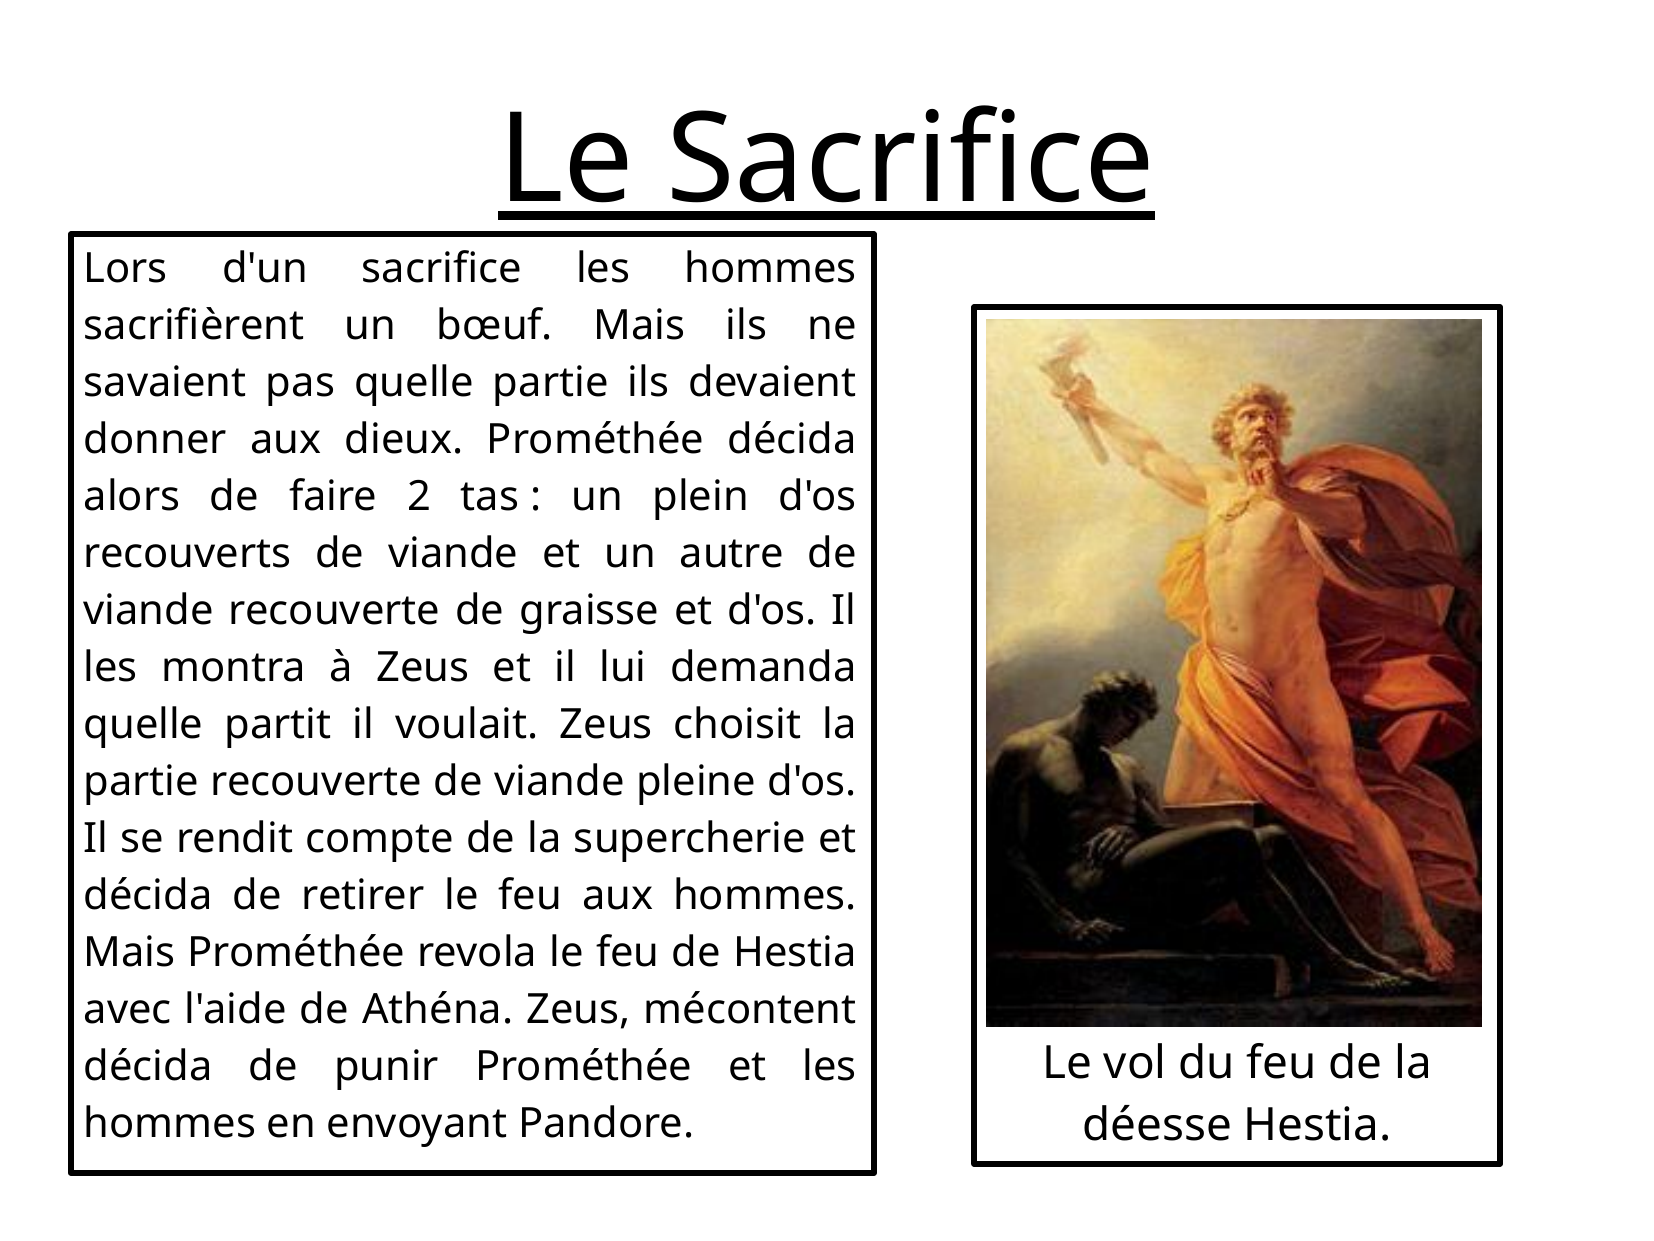

# Le Sacrifice
Lors d'un sacrifice les hommes sacrifièrent un bœuf. Mais ils ne savaient pas quelle partie ils devaient donner aux dieux. Prométhée décida alors de faire 2 tas : un plein d'os recouverts de viande et un autre de viande recouverte de graisse et d'os. Il les montra à Zeus et il lui demanda quelle partit il voulait. Zeus choisit la partie recouverte de viande pleine d'os. Il se rendit compte de la supercherie et décida de retirer le feu aux hommes. Mais Prométhée revola le feu de Hestia avec l'aide de Athéna. Zeus, mécontent décida de punir Prométhée et les hommes en envoyant Pandore.
Le vol du feu de la déesse Hestia.